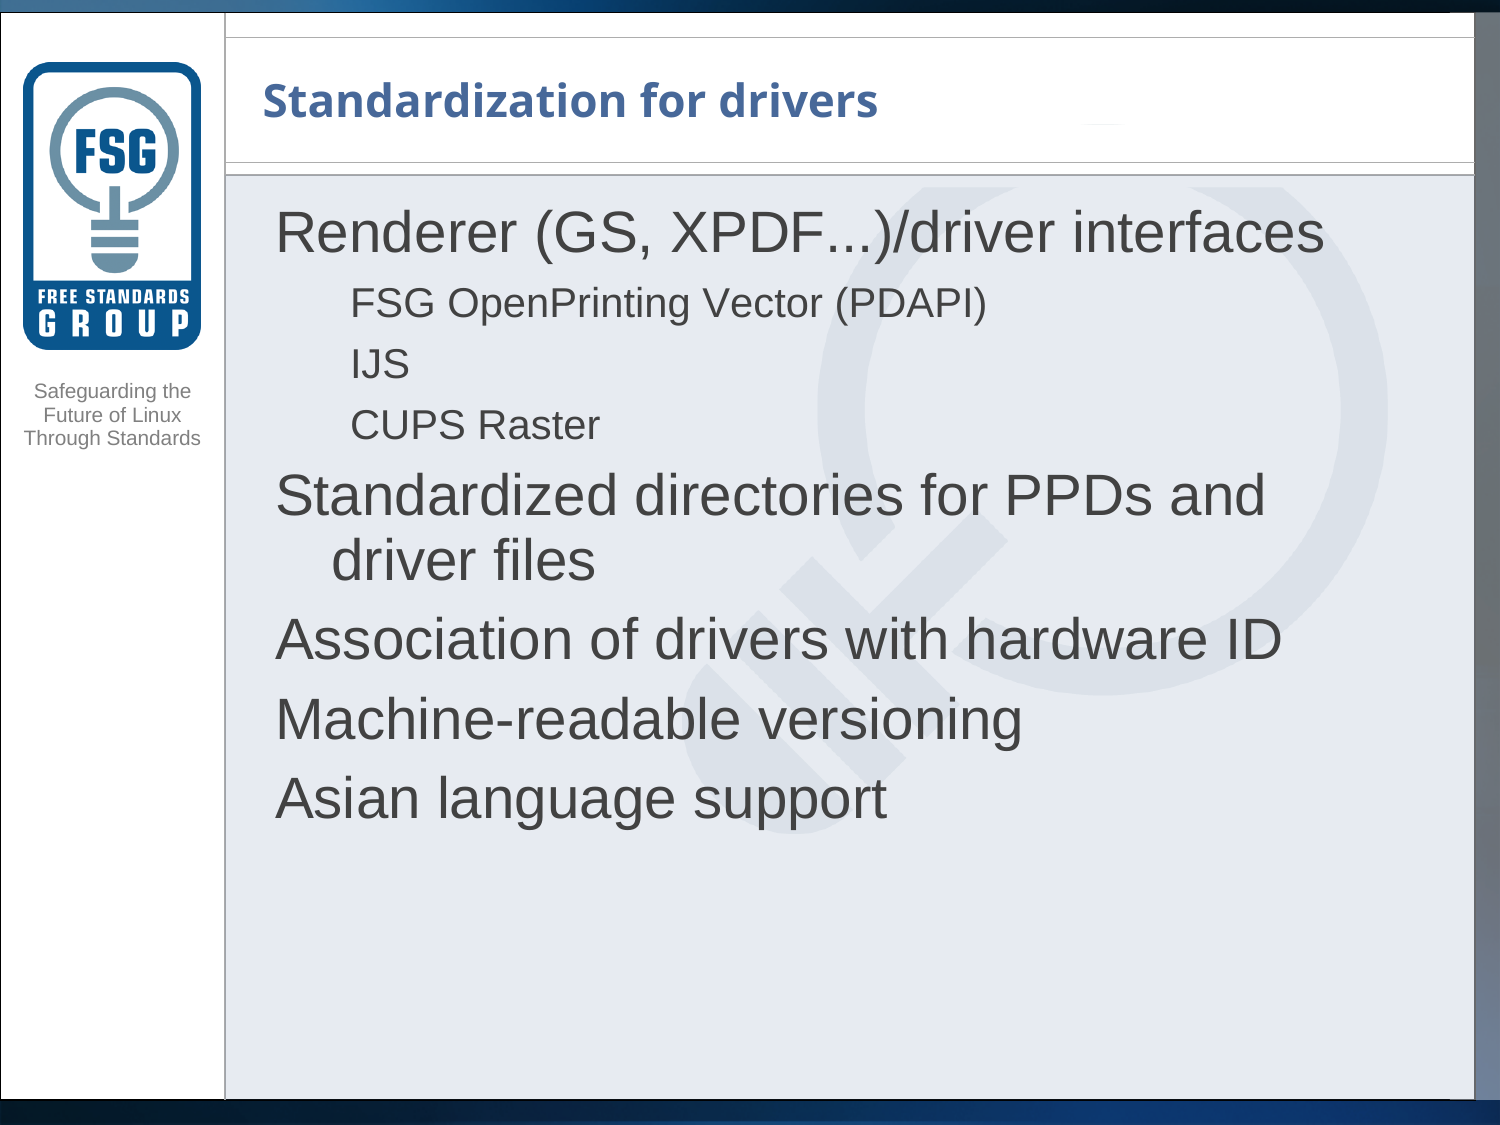

# Standardization for drivers
Renderer (GS, XPDF...)/driver interfaces
FSG OpenPrinting Vector (PDAPI)
IJS
CUPS Raster
Standardized directories for PPDs and driver files
Association of drivers with hardware ID
Machine-readable versioning
Asian language support